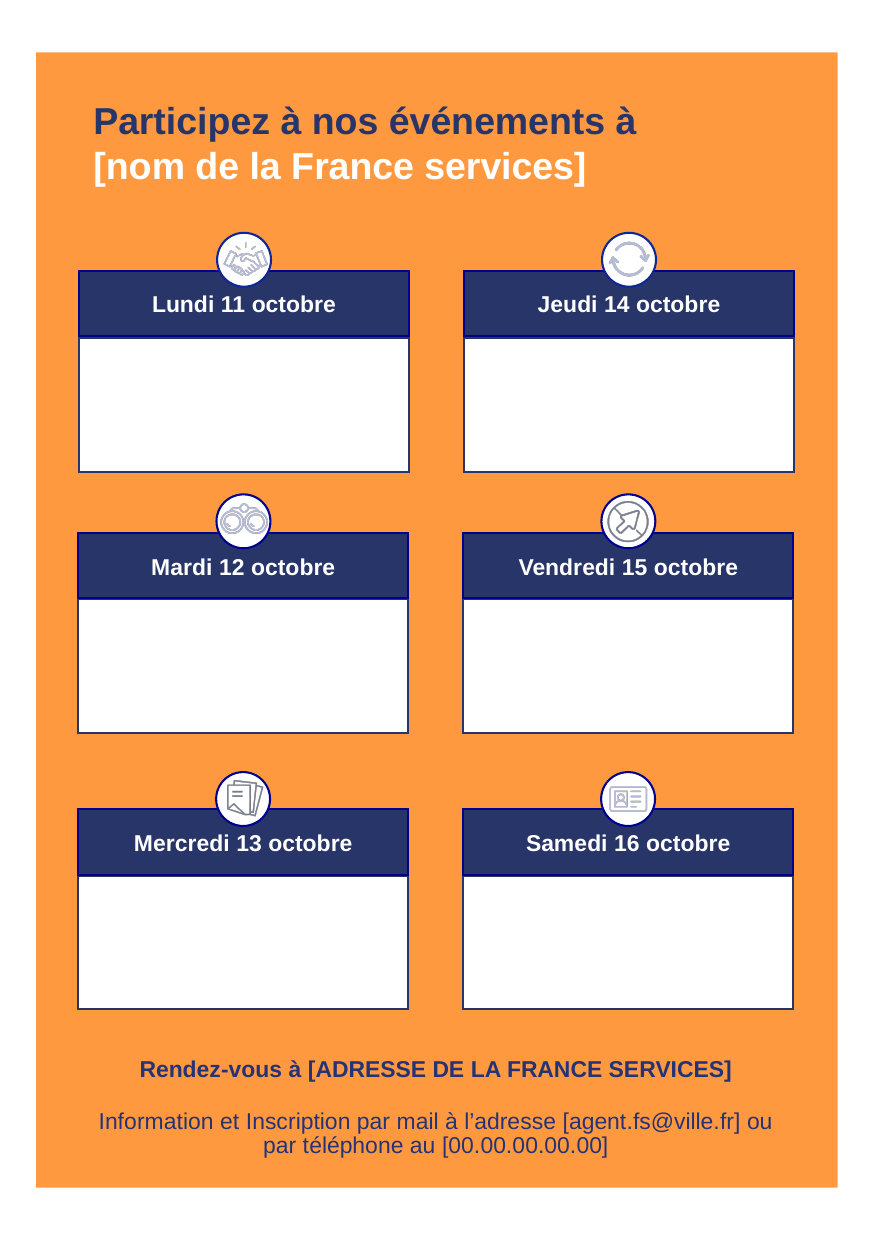

Participez à nos événements à
[nom de la France services]
Lundi 11 octobre
Jeudi 14 octobre
Mardi 12 octobre
Vendredi 15 octobre
Mercredi 13 octobre
Samedi 16 octobre
Rendez-vous à [ADRESSE DE LA FRANCE SERVICES]
Information et Inscription par mail à l’adresse [agent.fs@ville.fr] ou par téléphone au [00.00.00.00.00]